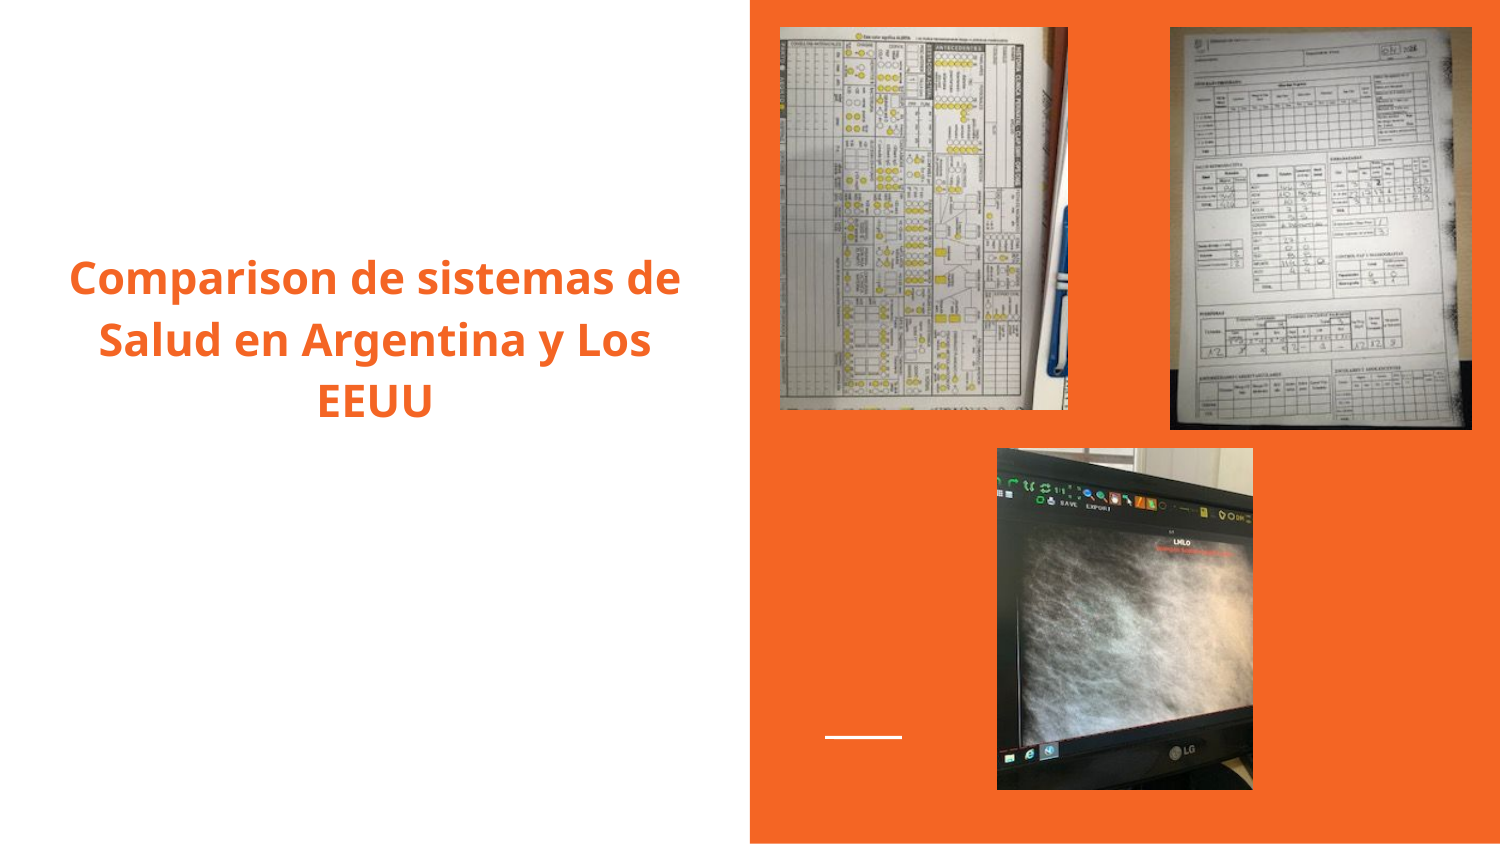

# Comparison de sistemas de Salud en Argentina y Los EEUU